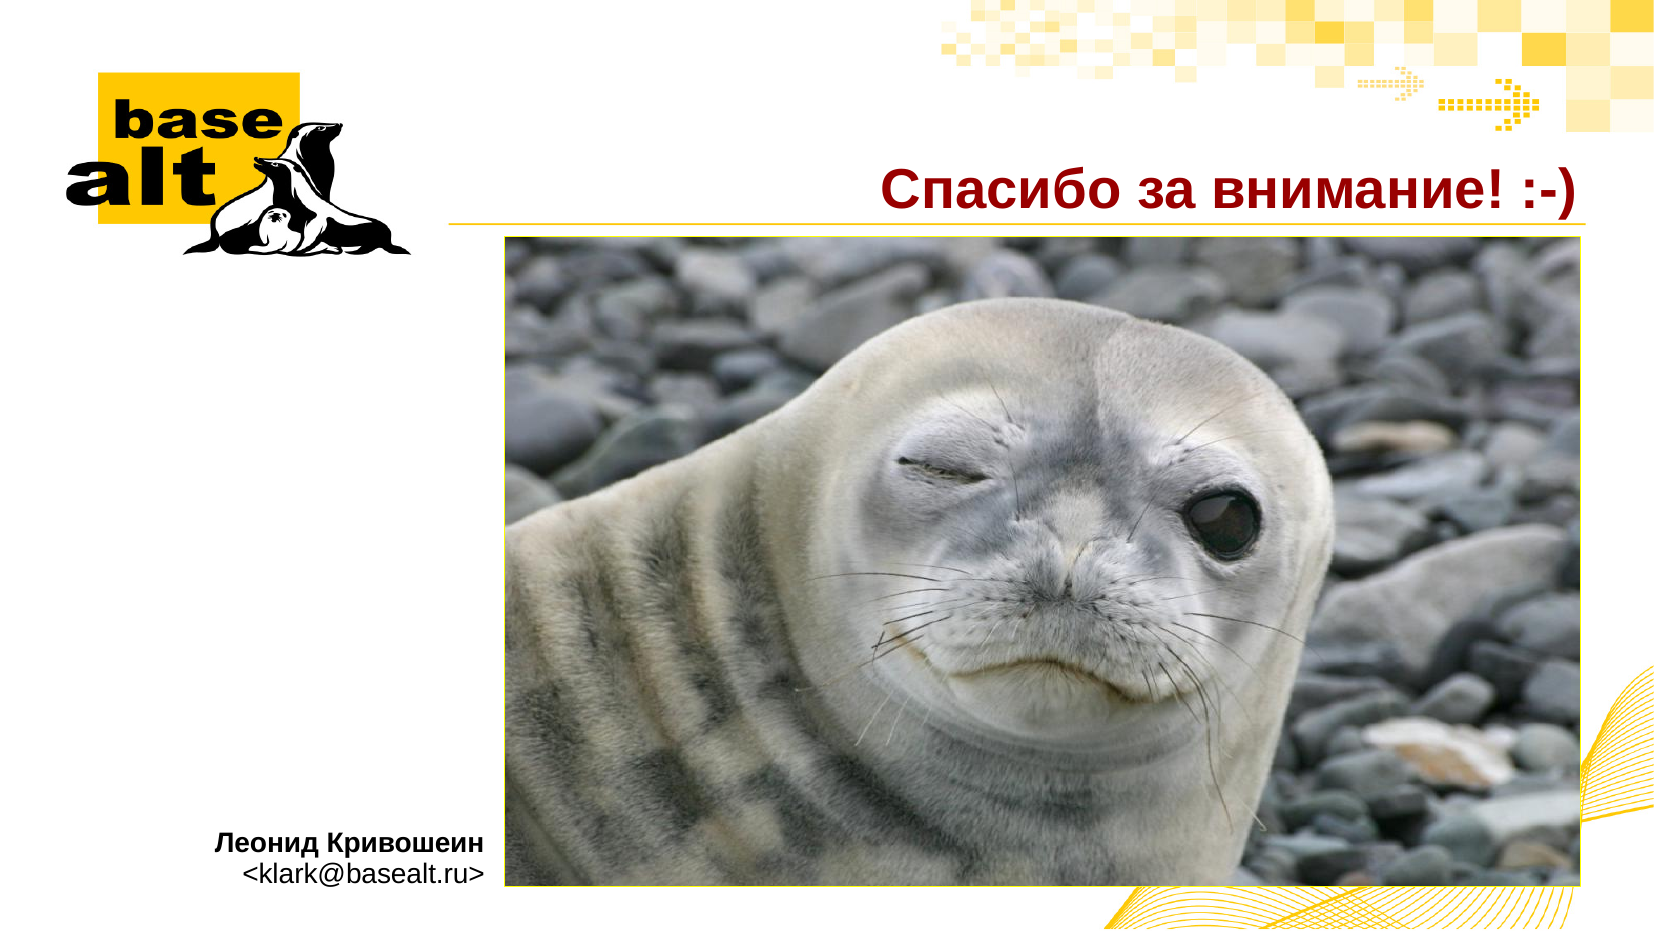

# Спасибо за внимание! :-)
Леонид Кривошеин
<klark@basealt.ru>
17